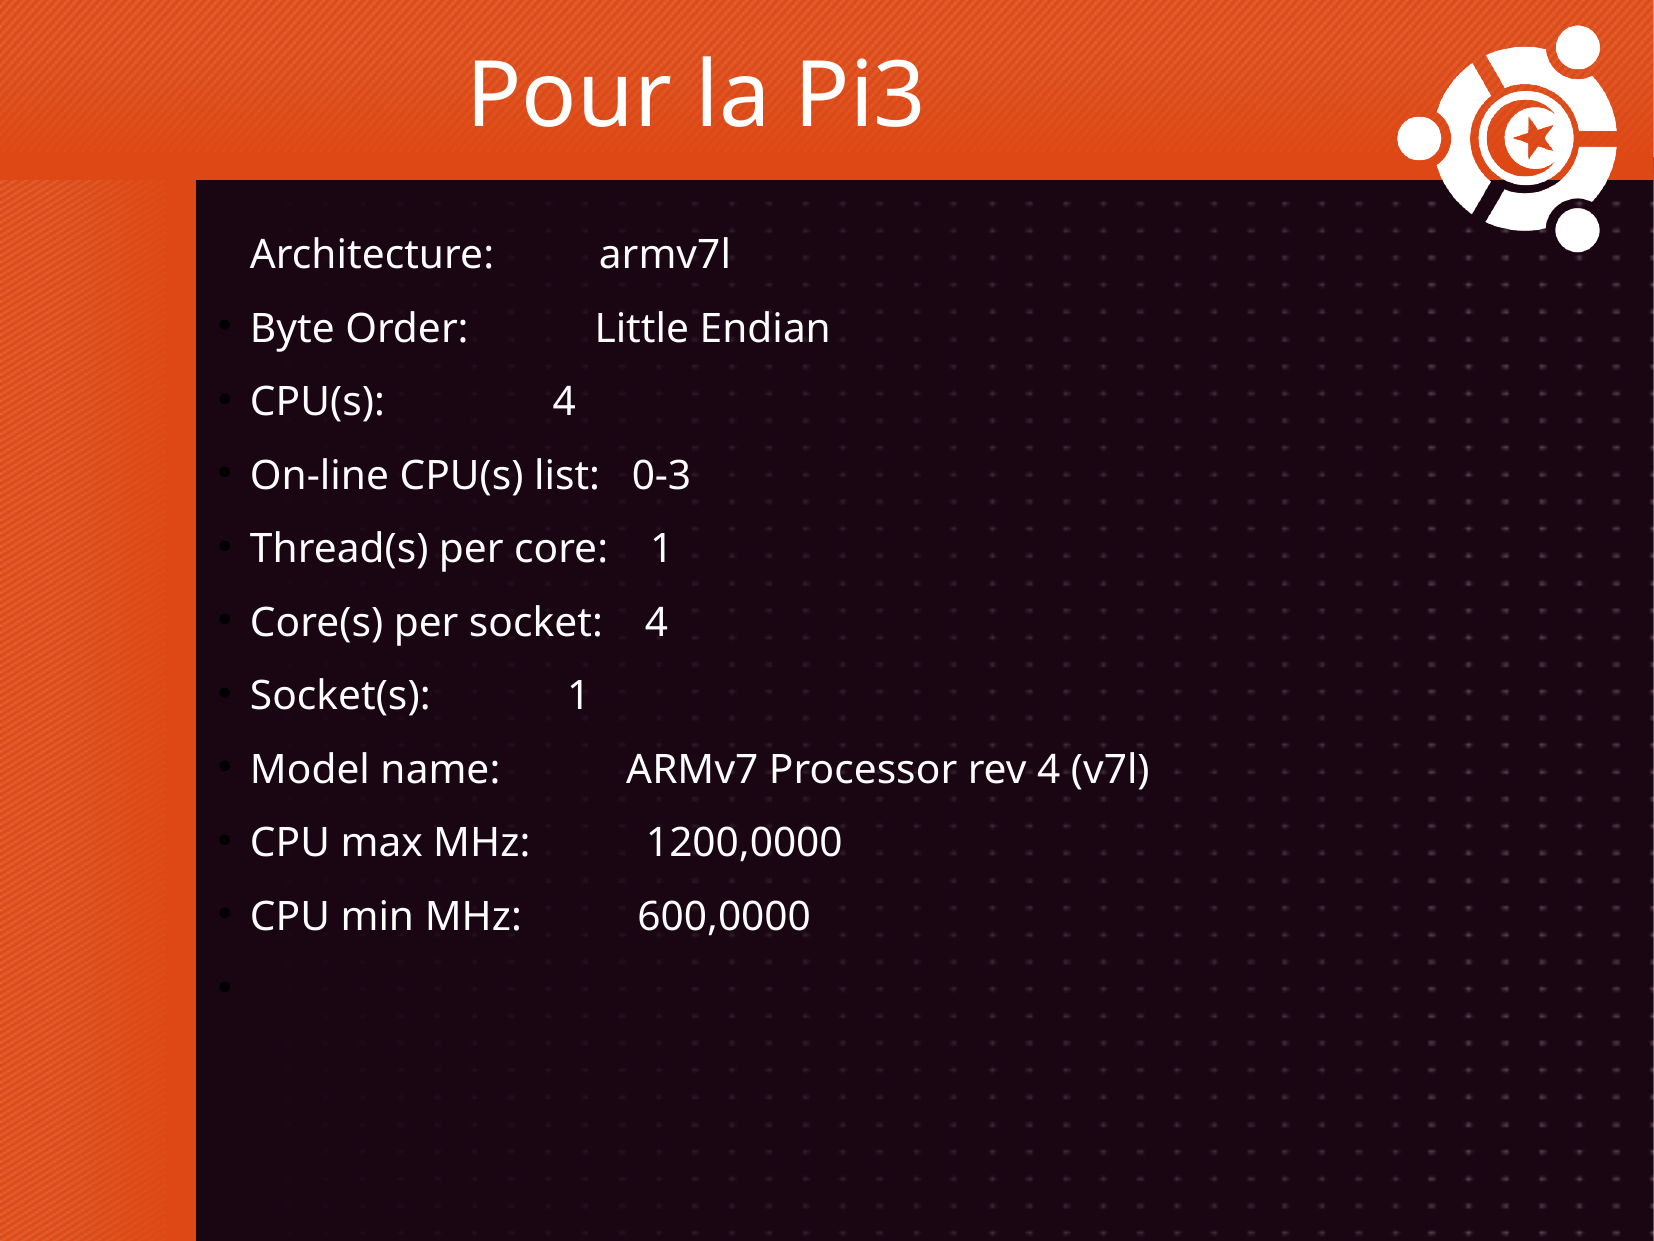

# Pour la Pi3
Architecture: armv7l
Byte Order: Little Endian
CPU(s): 4
On-line CPU(s) list: 0-3
Thread(s) per core: 1
Core(s) per socket: 4
Socket(s): 1
Model name: ARMv7 Processor rev 4 (v7l)
CPU max MHz: 1200,0000
CPU min MHz: 600,0000